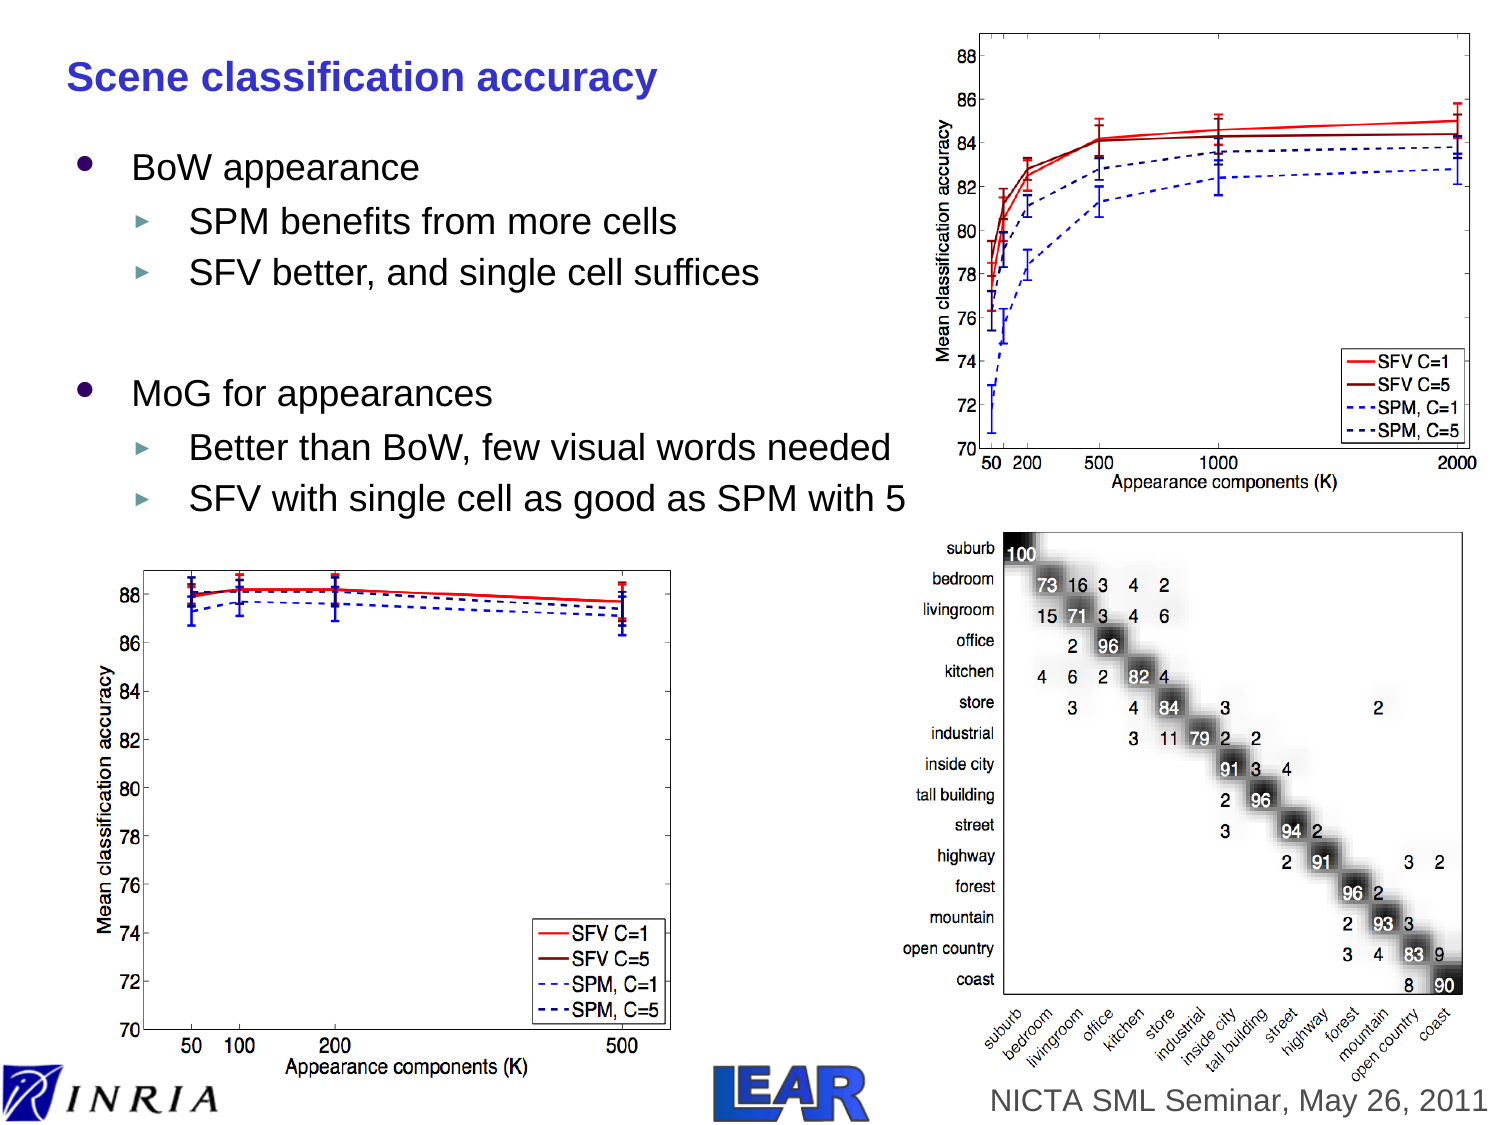

# Scene classification accuracy
BoW appearance
SPM benefits from more cells
SFV better, and single cell suffices
MoG for appearances
Better than BoW, few visual words needed
SFV with single cell as good as SPM with 5